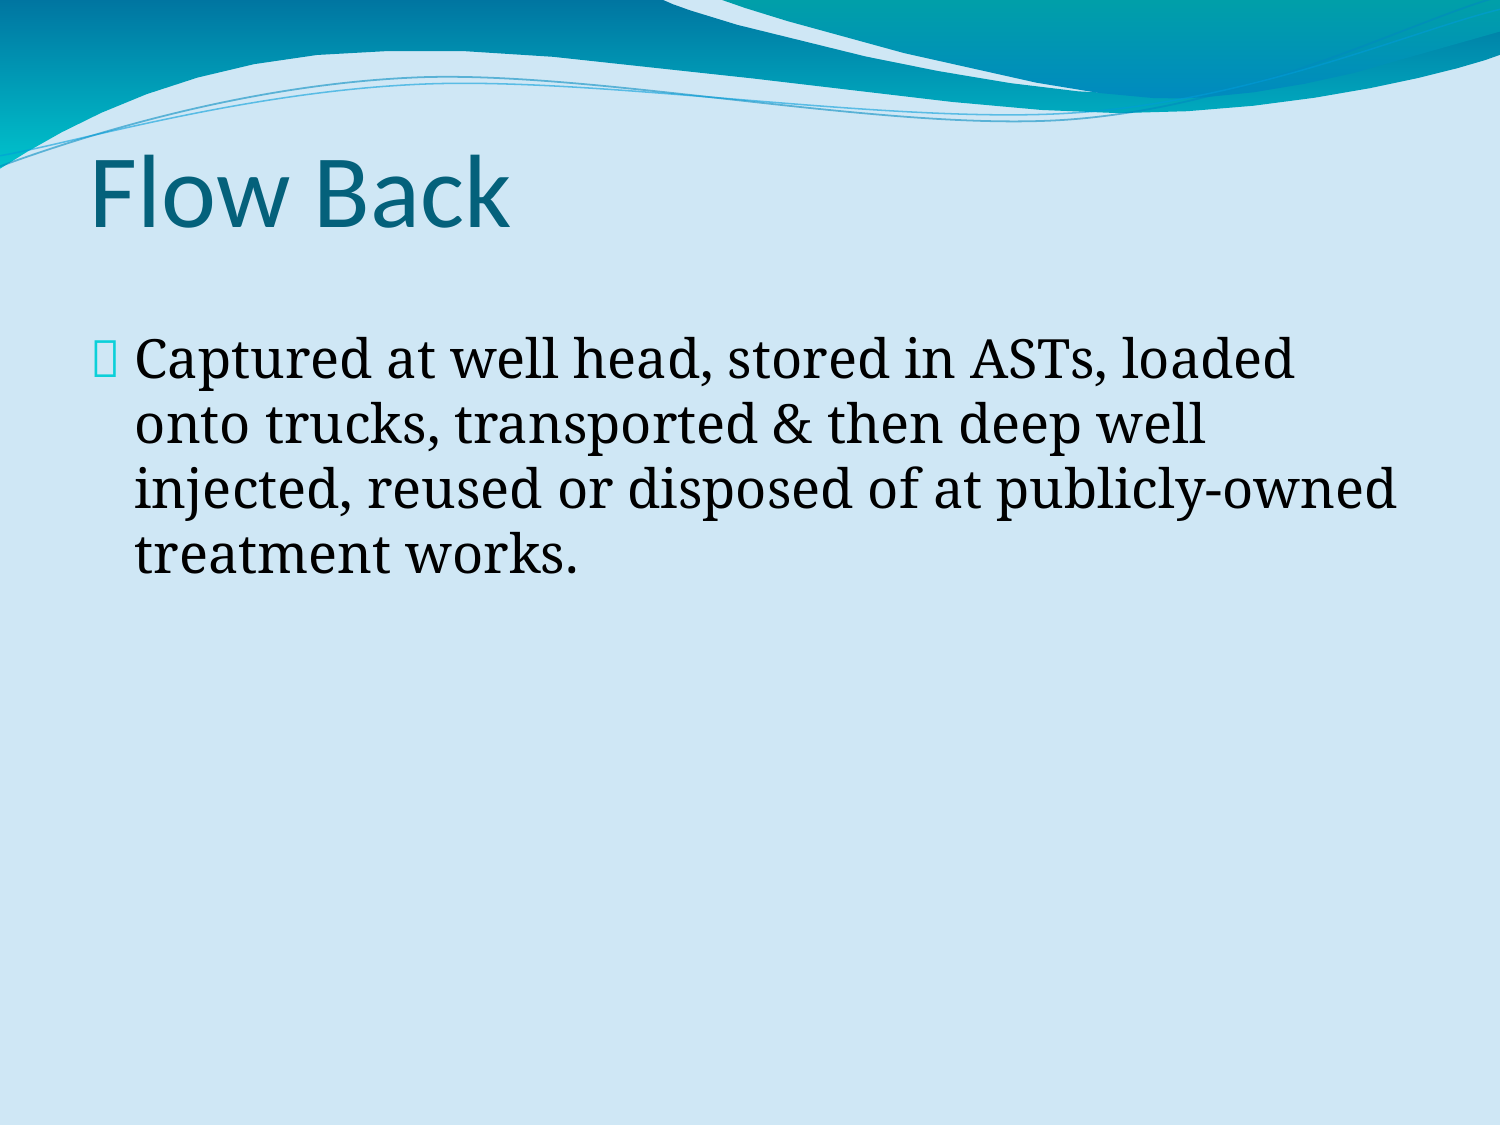

# Flow Back
Captured at well head, stored in ASTs, loaded onto trucks, transported & then deep well injected, reused or disposed of at publicly-owned treatment works.